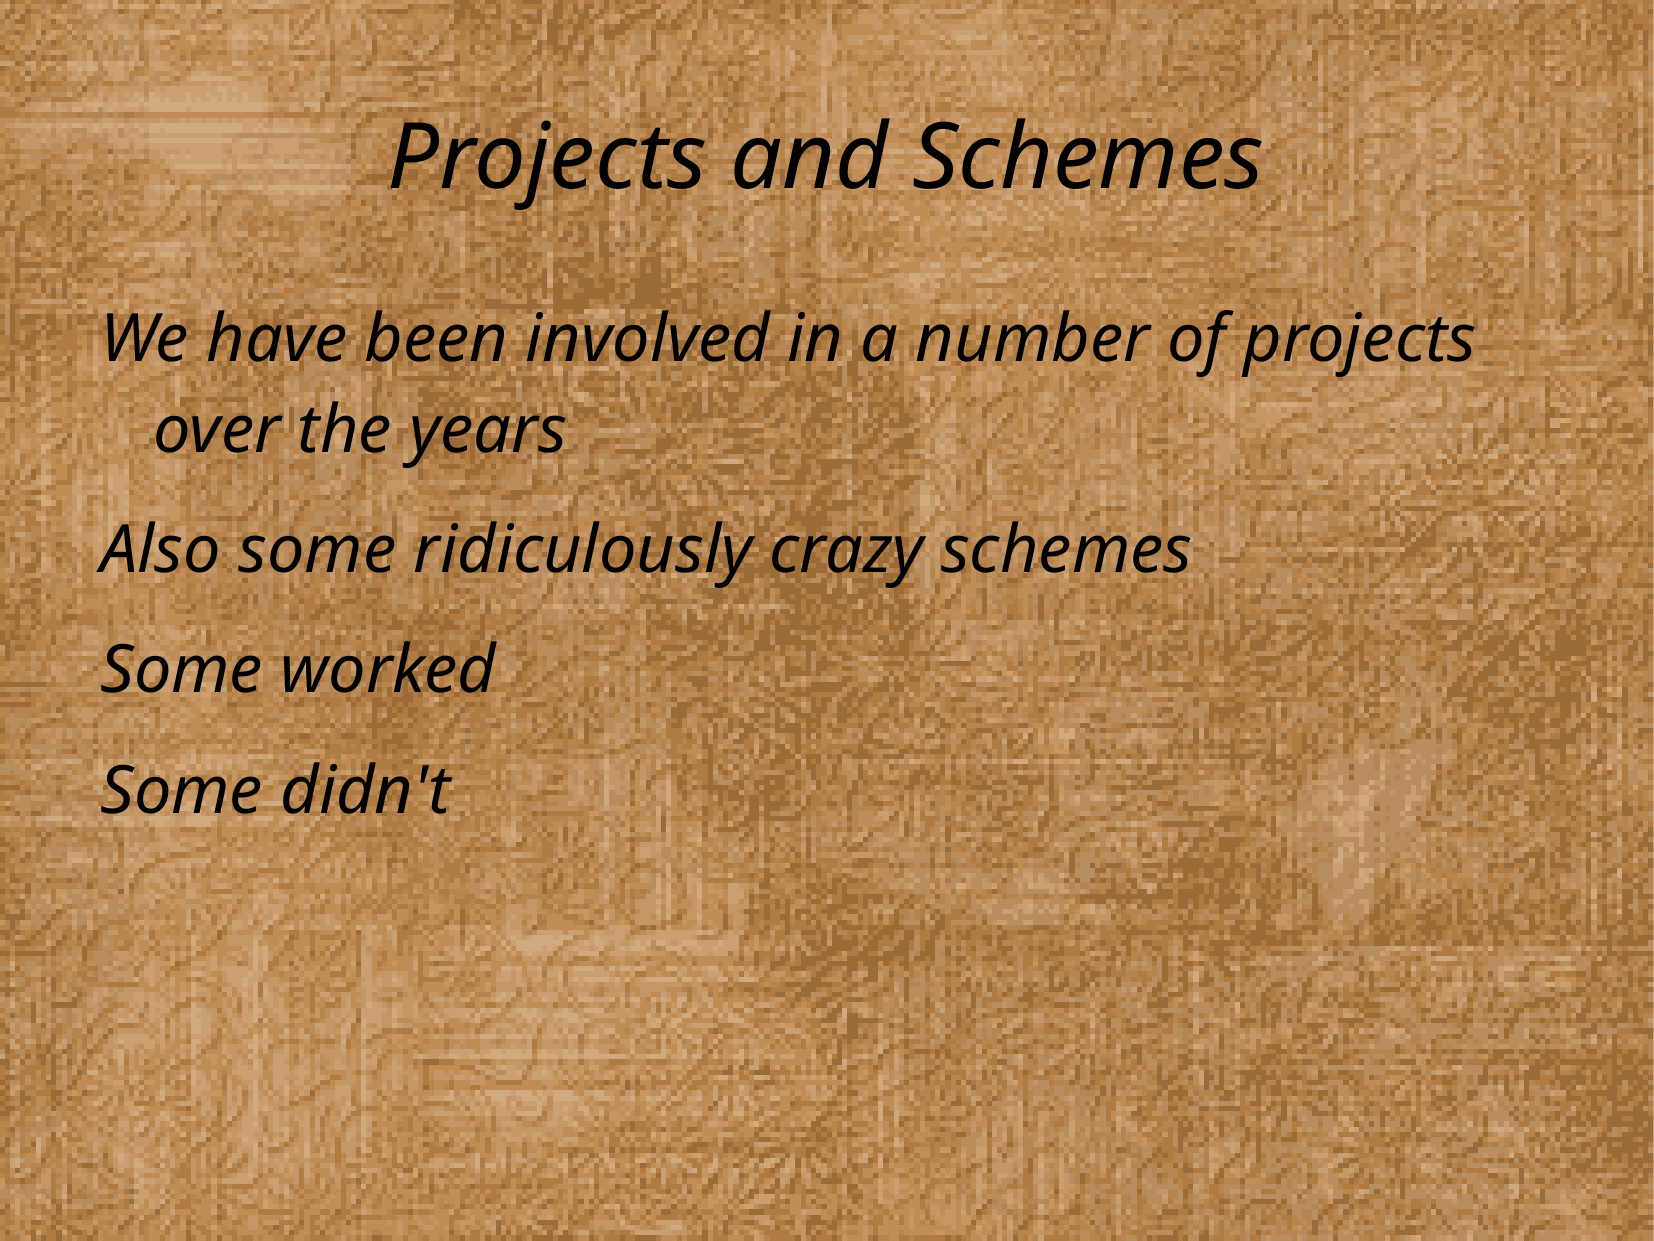

# Projects and Schemes
We have been involved in a number of projects over the years
Also some ridiculously crazy schemes
Some worked
Some didn't